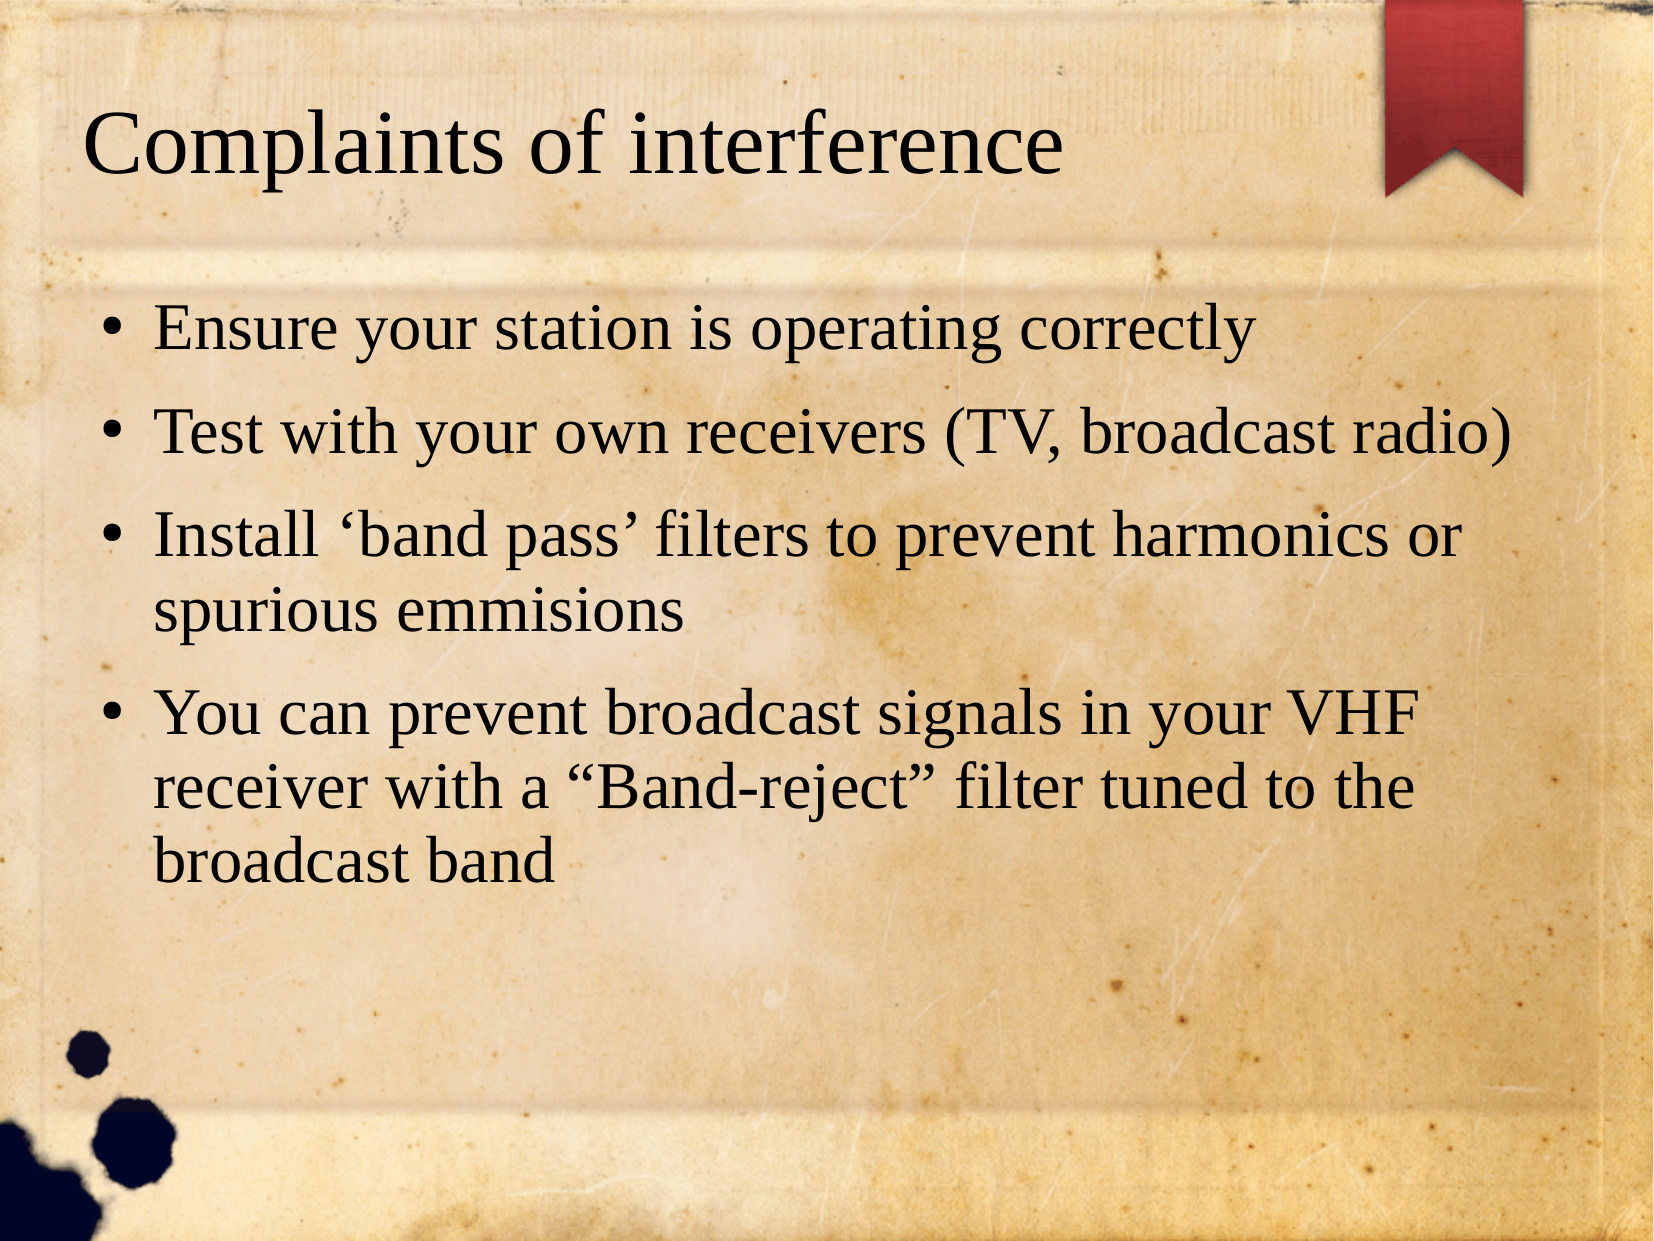

# Complaints of interference
Ensure your station is operating correctly
Test with your own receivers (TV, broadcast radio)
Install ‘band pass’ filters to prevent harmonics or spurious emmisions
You can prevent broadcast signals in your VHF receiver with a “Band-reject” filter tuned to the broadcast band